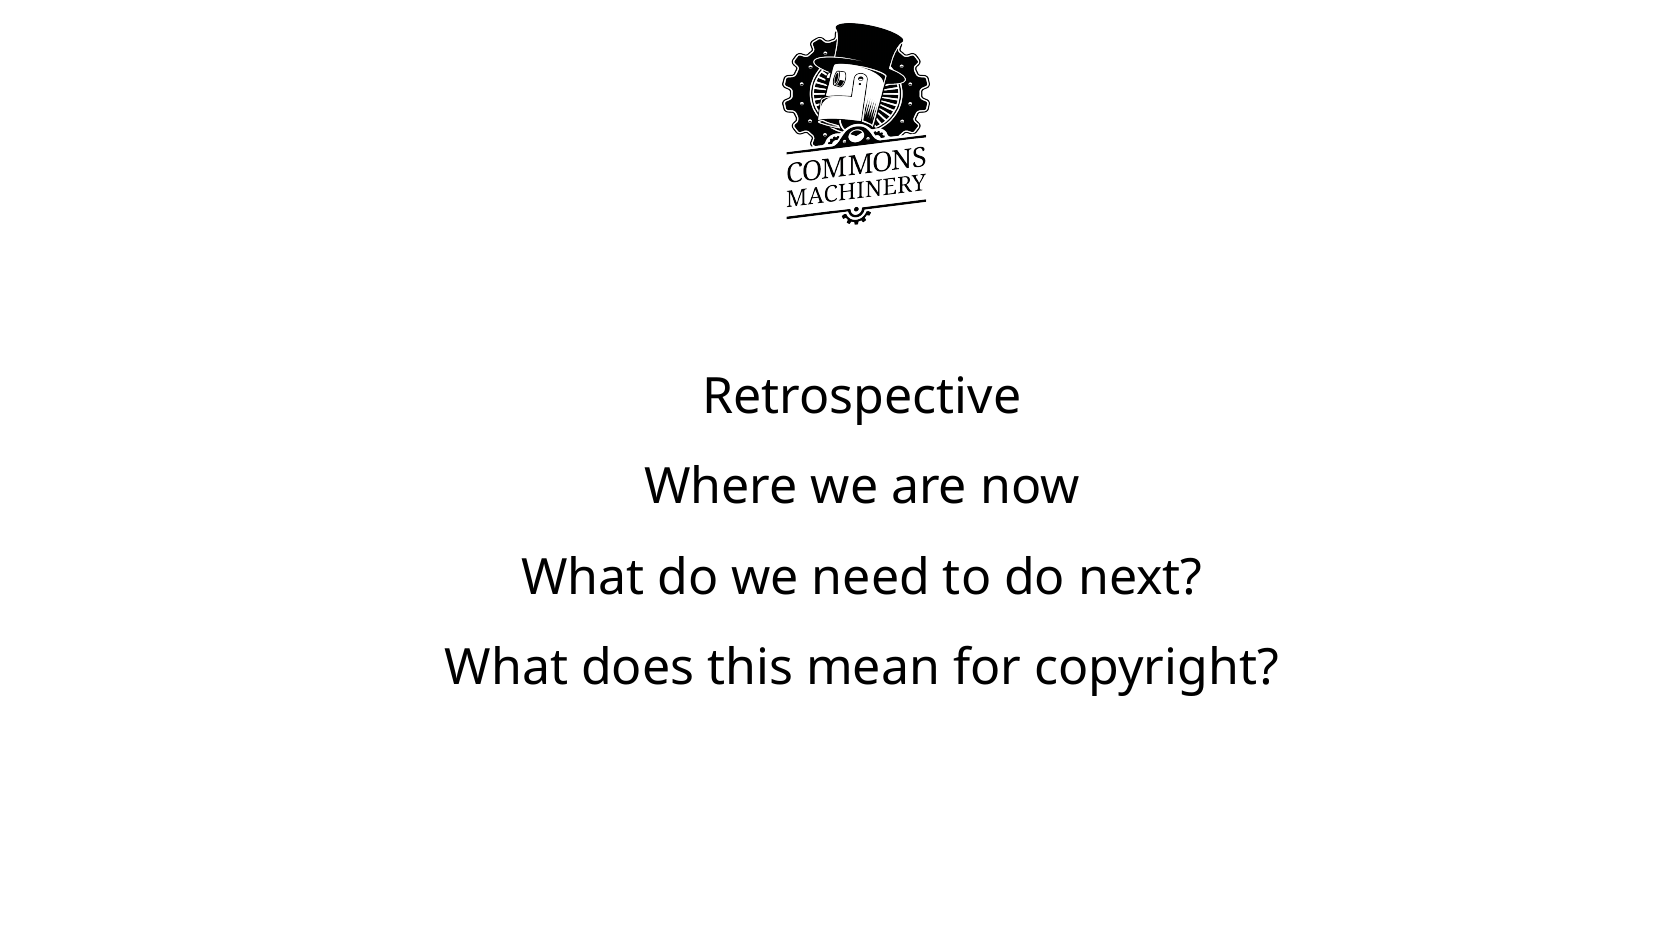

#
Retrospective
Where we are now
What do we need to do next?
What does this mean for copyright?